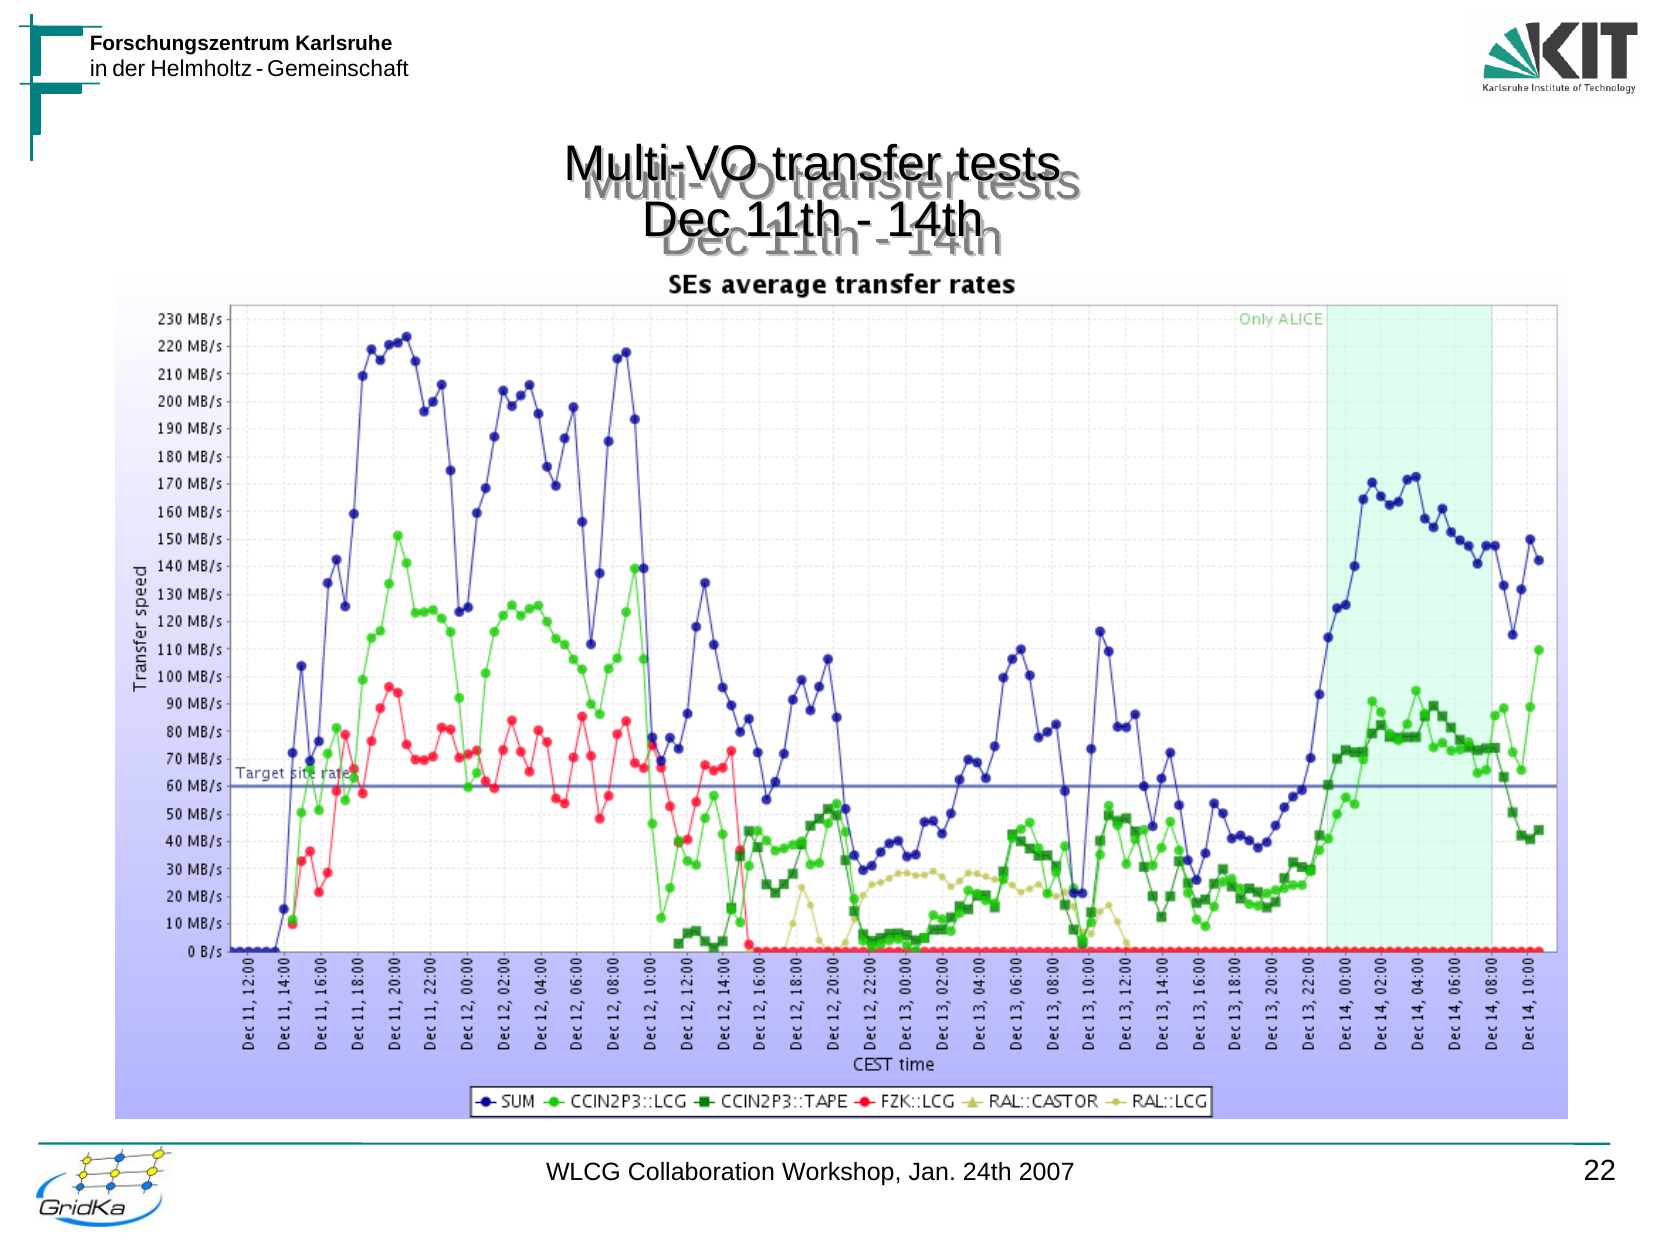

Multi-VO transfer tests
Dec 11th - 14th